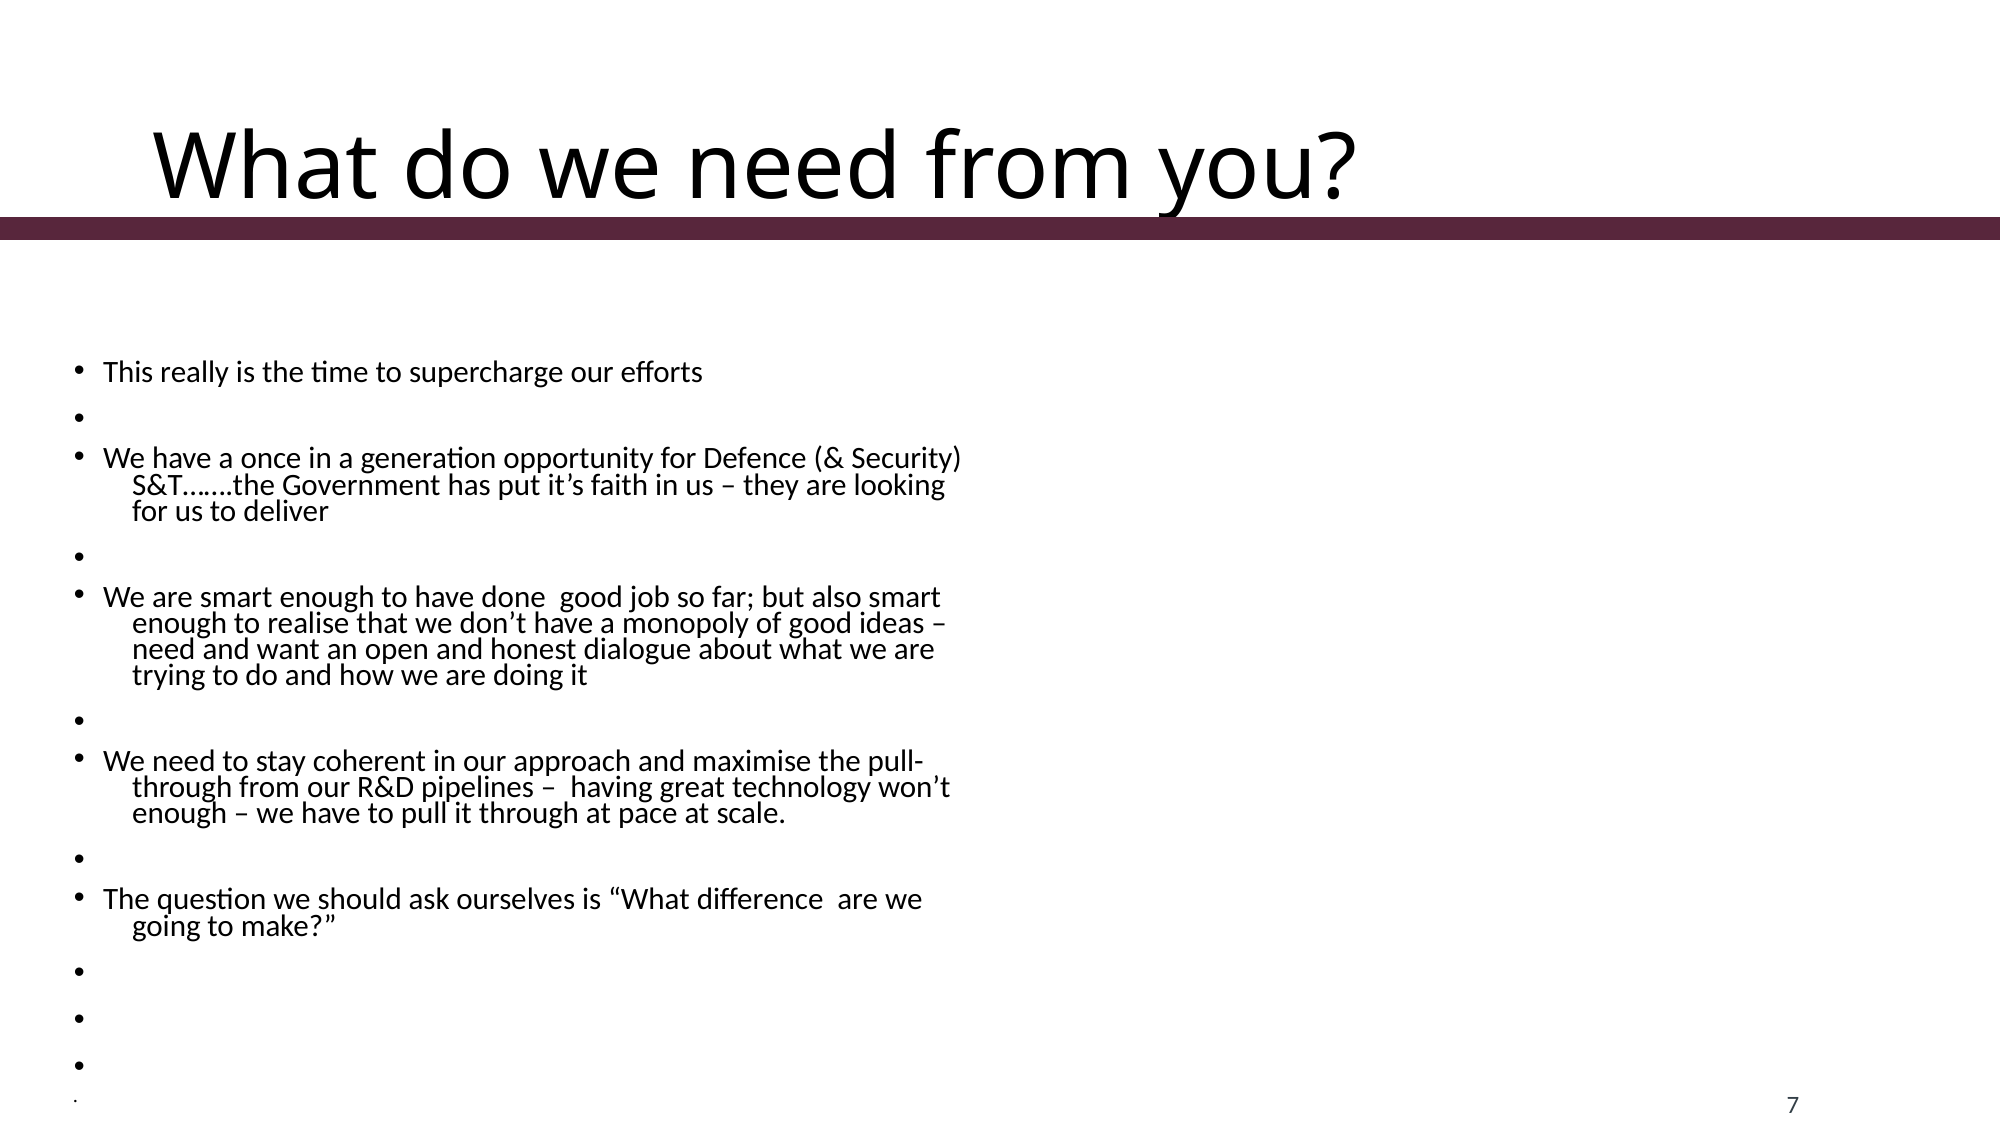

# What do we need from you?
This really is the time to supercharge our efforts
We have a once in a generation opportunity for Defence (& Security) S&T…….the Government has put it’s faith in us – they are looking for us to deliver
We are smart enough to have done good job so far; but also smart enough to realise that we don’t have a monopoly of good ideas – need and want an open and honest dialogue about what we are trying to do and how we are doing it
We need to stay coherent in our approach and maximise the pull-through from our R&D pipelines – having great technology won’t enough – we have to pull it through at pace at scale.
The question we should ask ourselves is “What difference are we going to make?”